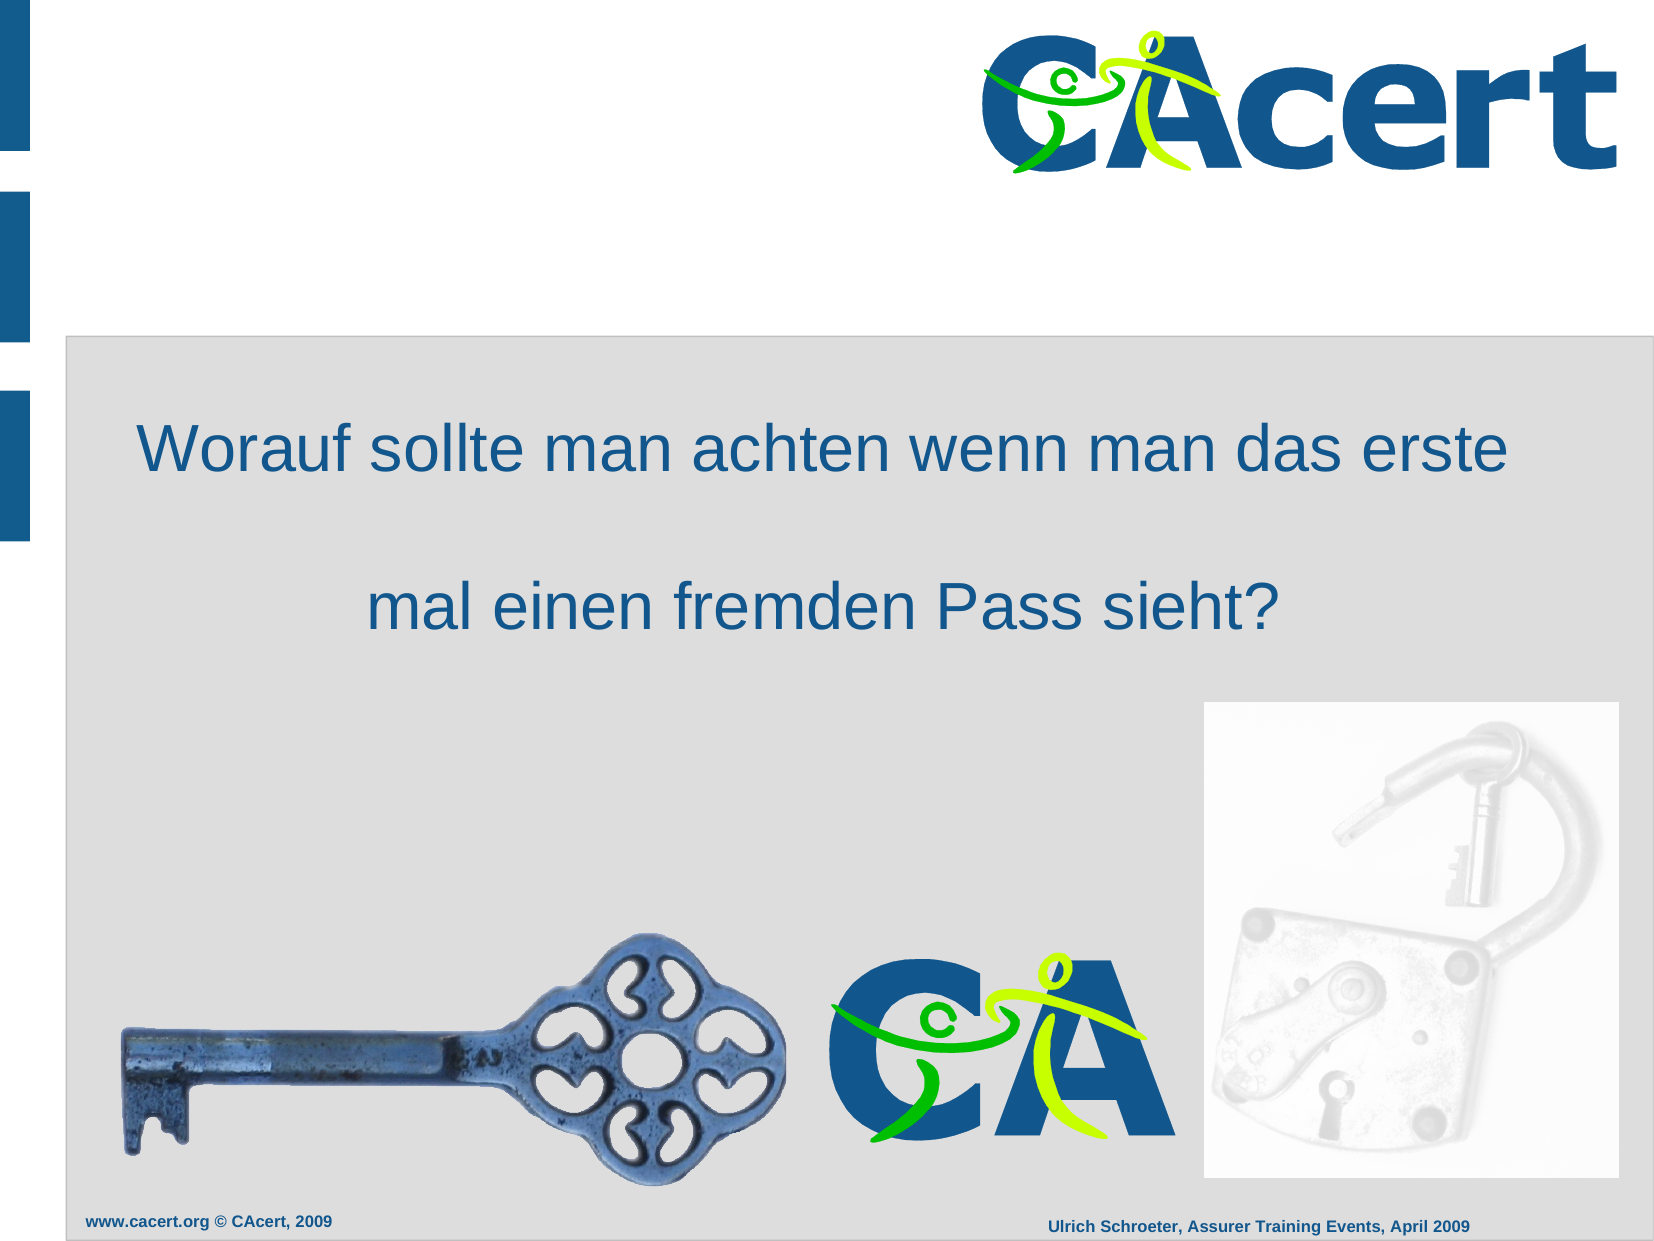

# Worauf sollte man achten wenn man das erste mal einen fremden Pass sieht?